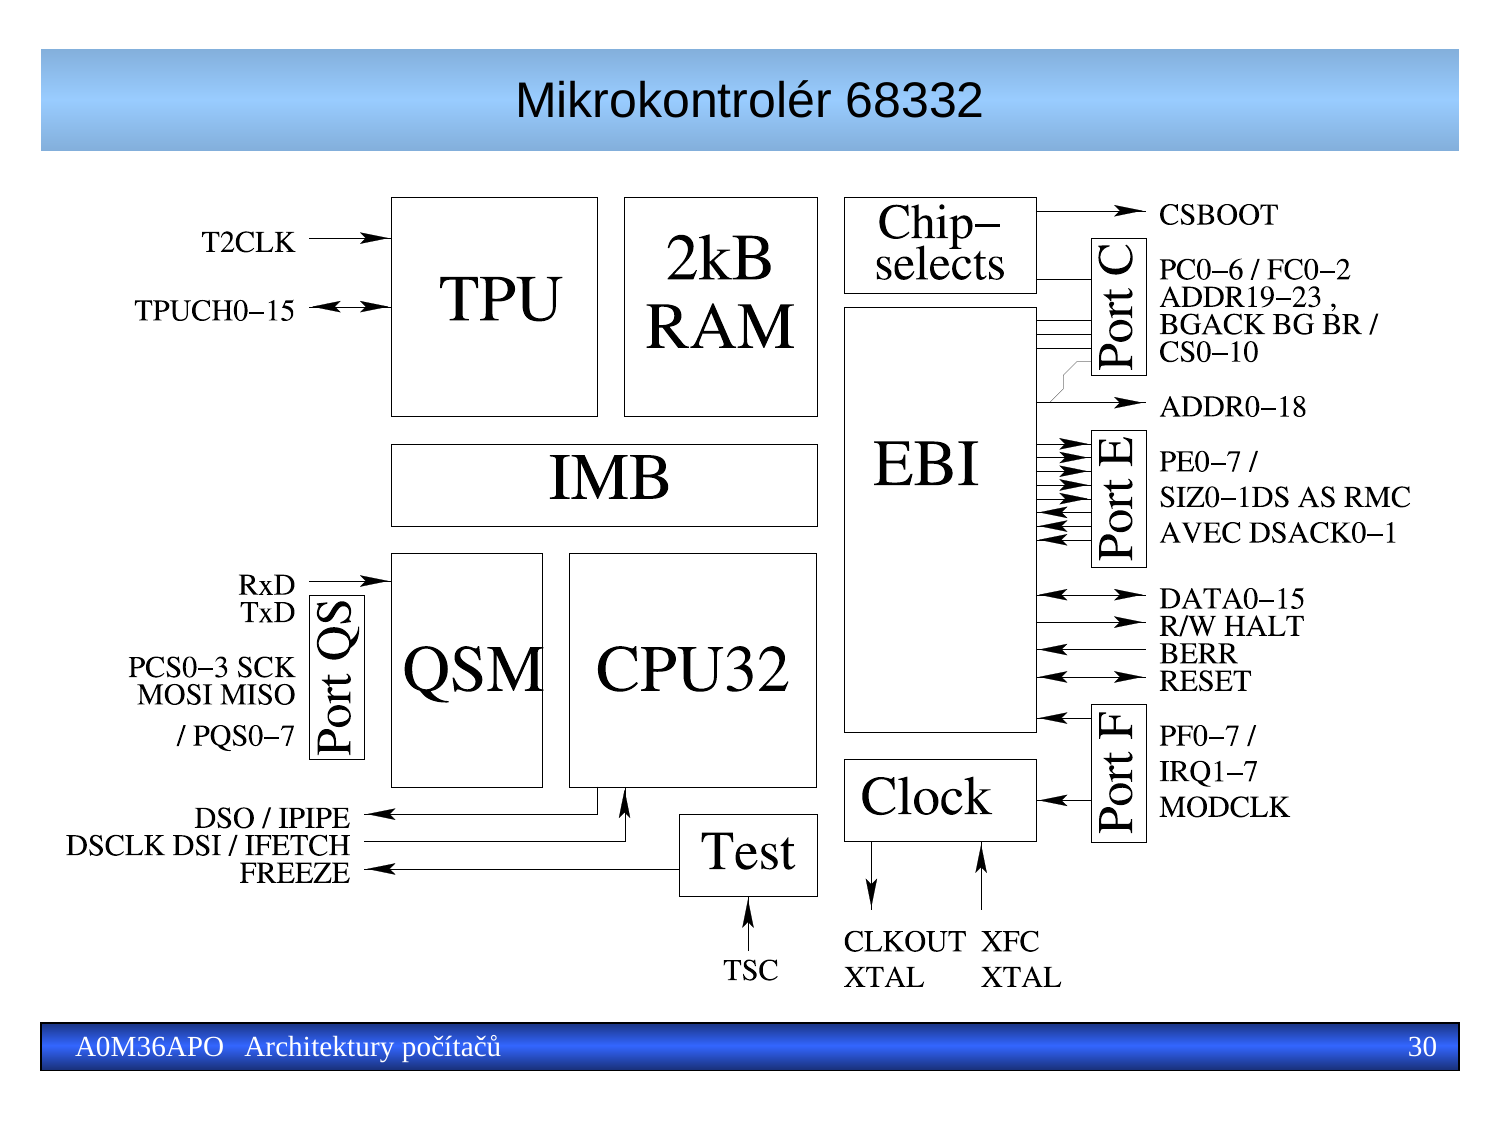

# Mikrokontrolér 68332
A0M36APO Architektury počítačů
30